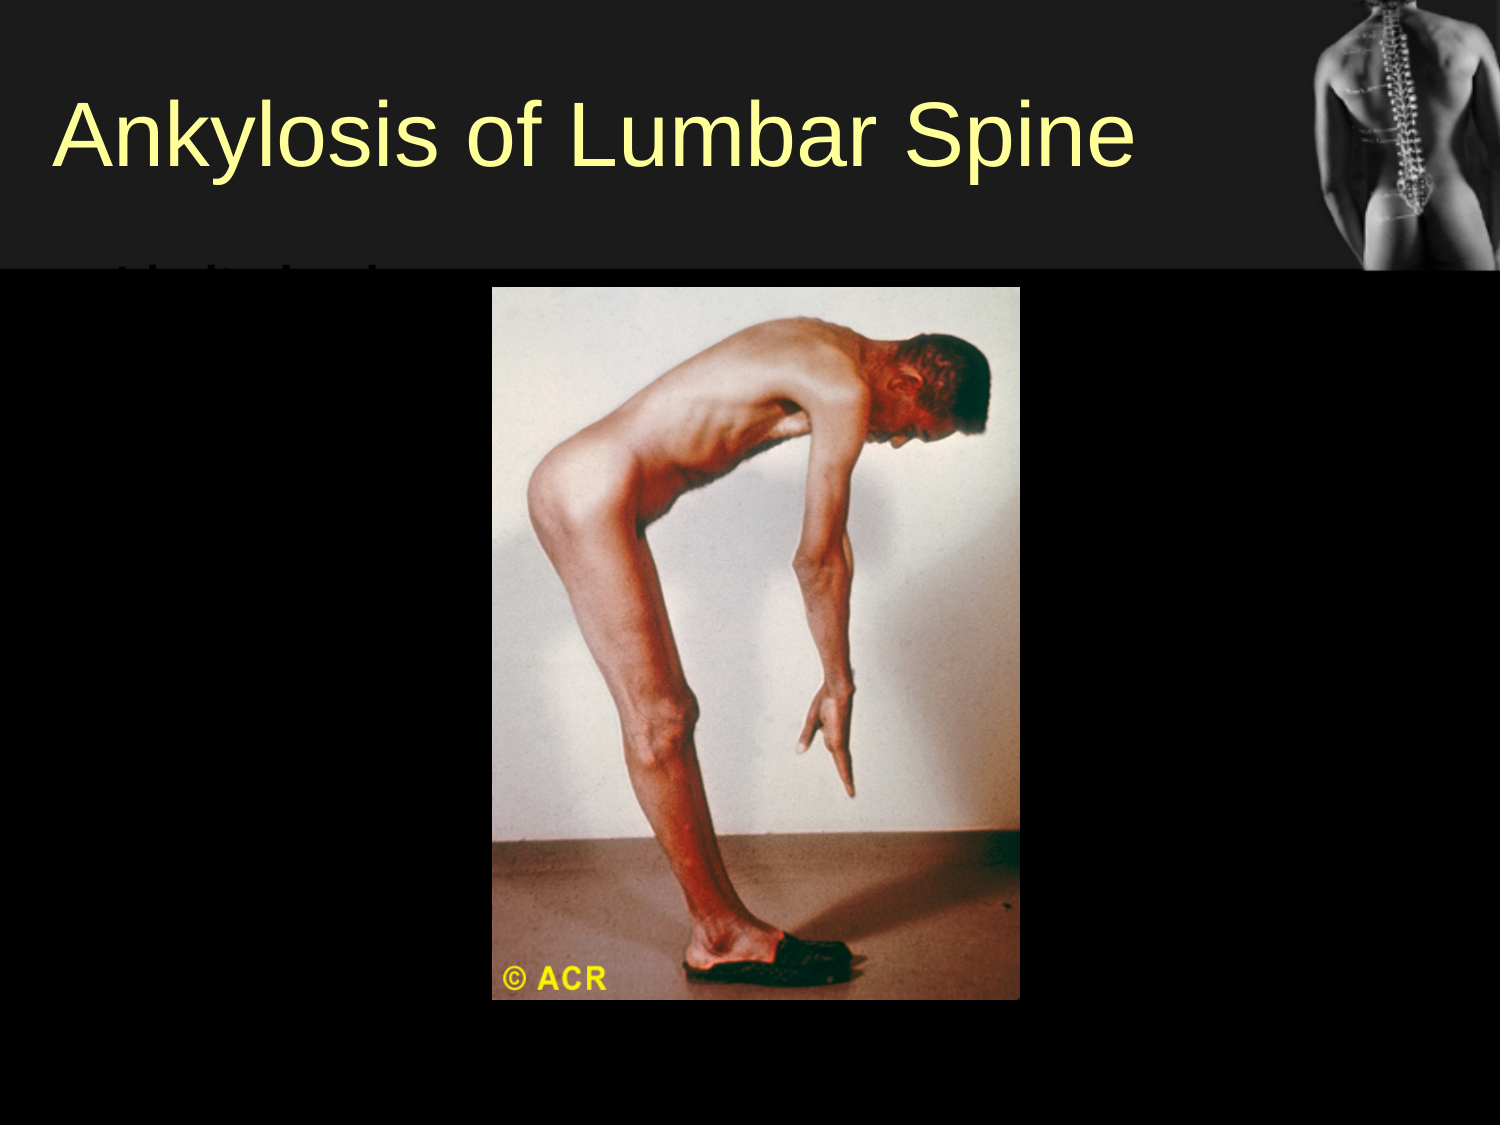

# Ankylosis of Lumbar Spine
Limited spine
motion